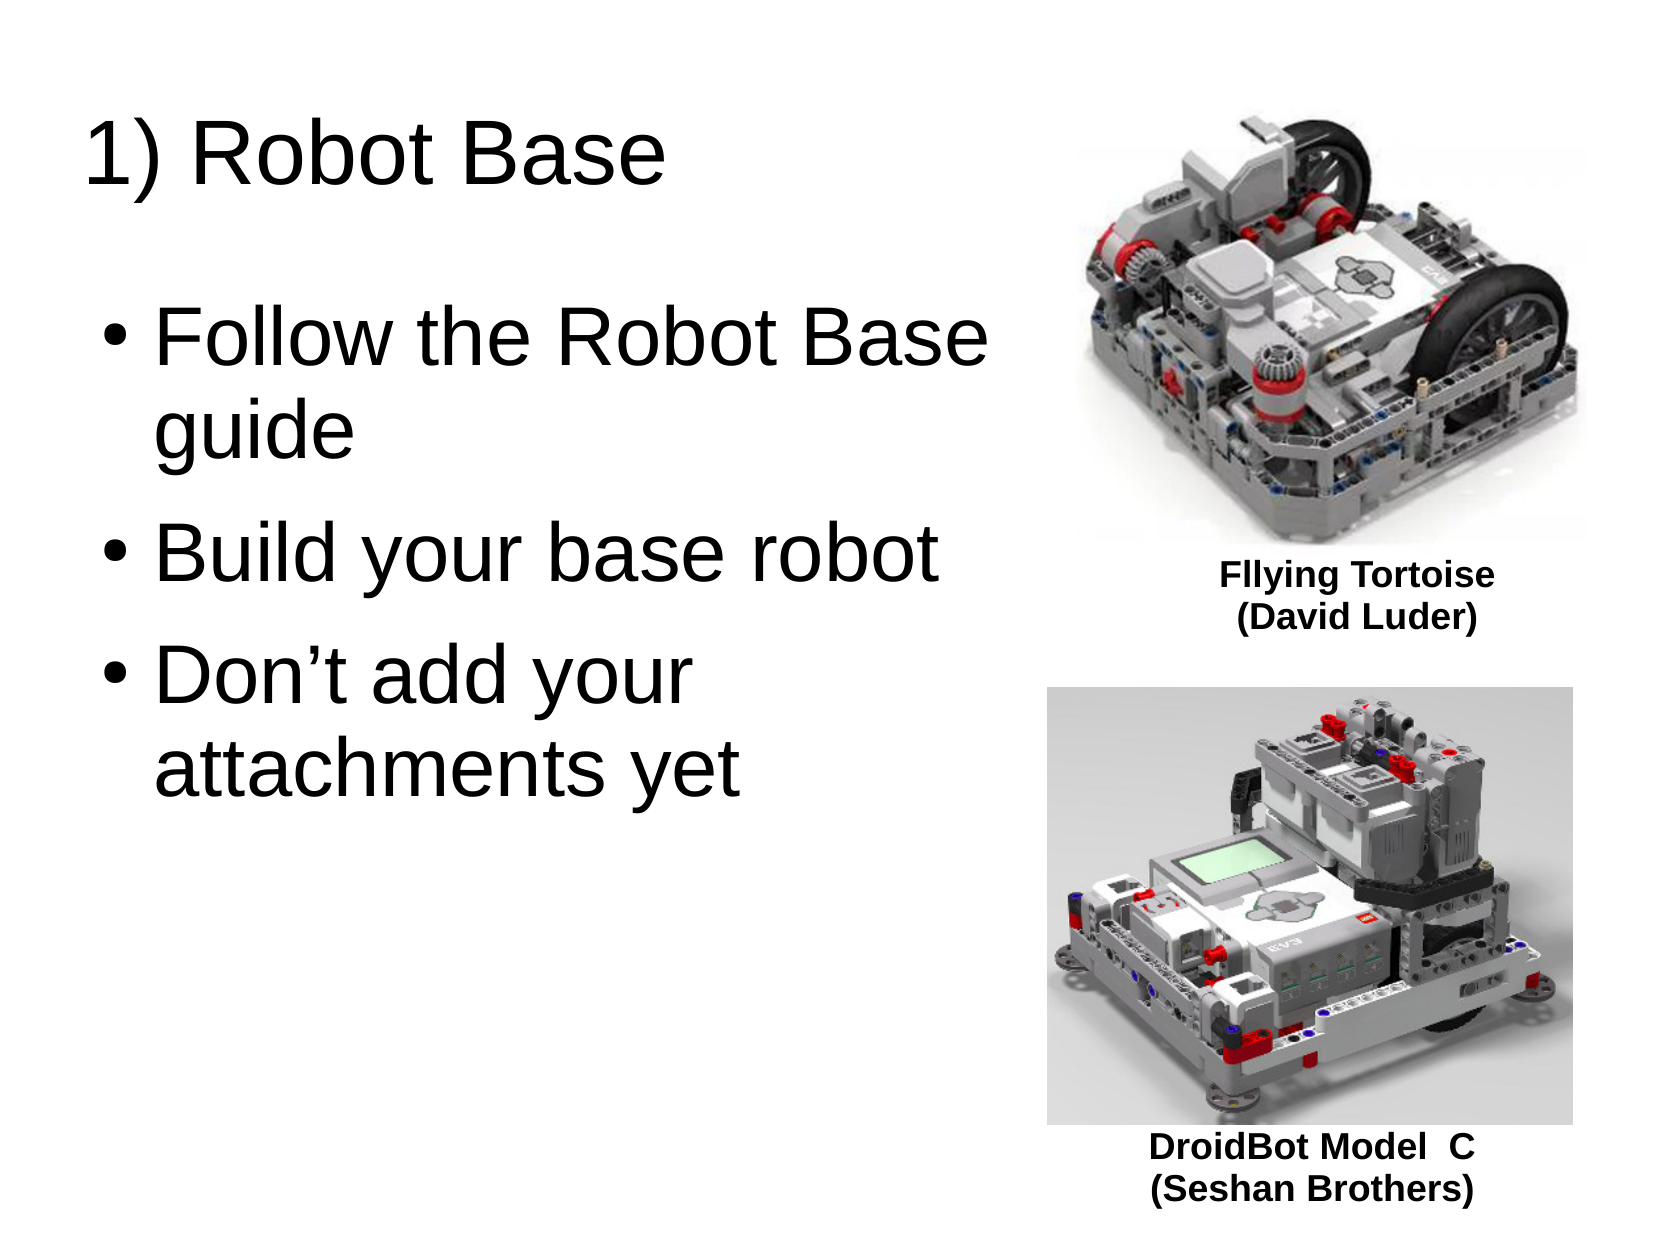

# 1) Robot Base
Follow the Robot Base
guide
Build your base robot
Don’t add your
attachments yet
Fllying Tortoise
(David Luder)
DroidBot Model C
(Seshan Brothers)